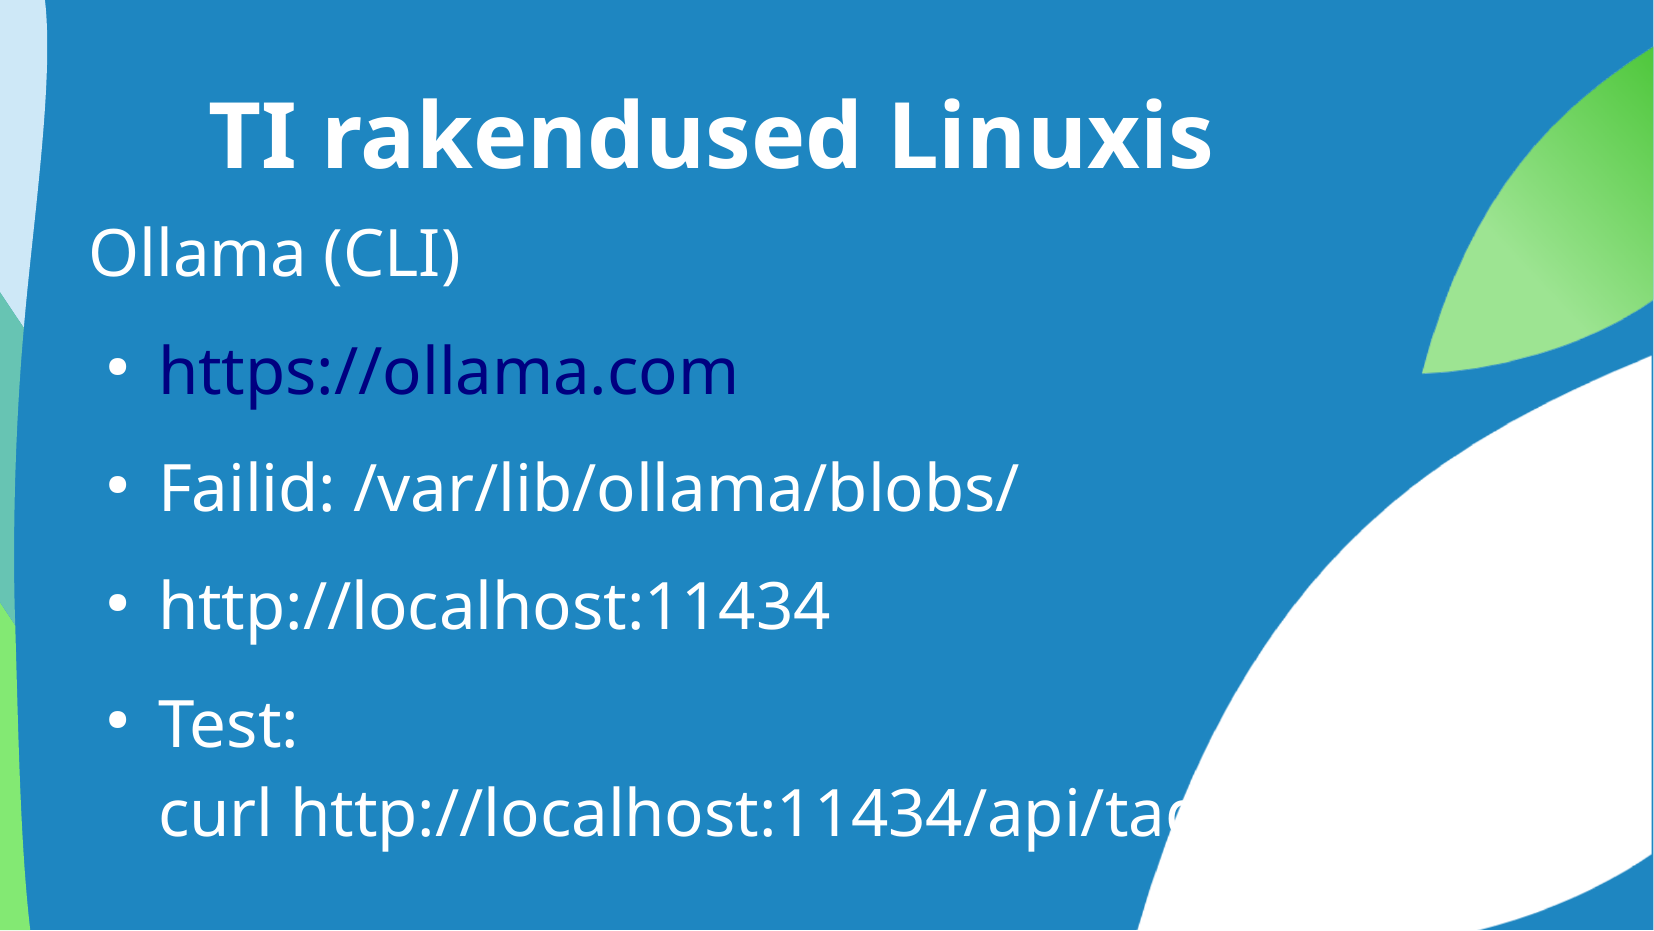

# TI rakendused Linuxis
Ollama (CLI)
https://ollama.com
Failid: /var/lib/ollama/blobs/
http://localhost:11434
Test:
curl http://localhost:11434/api/tags